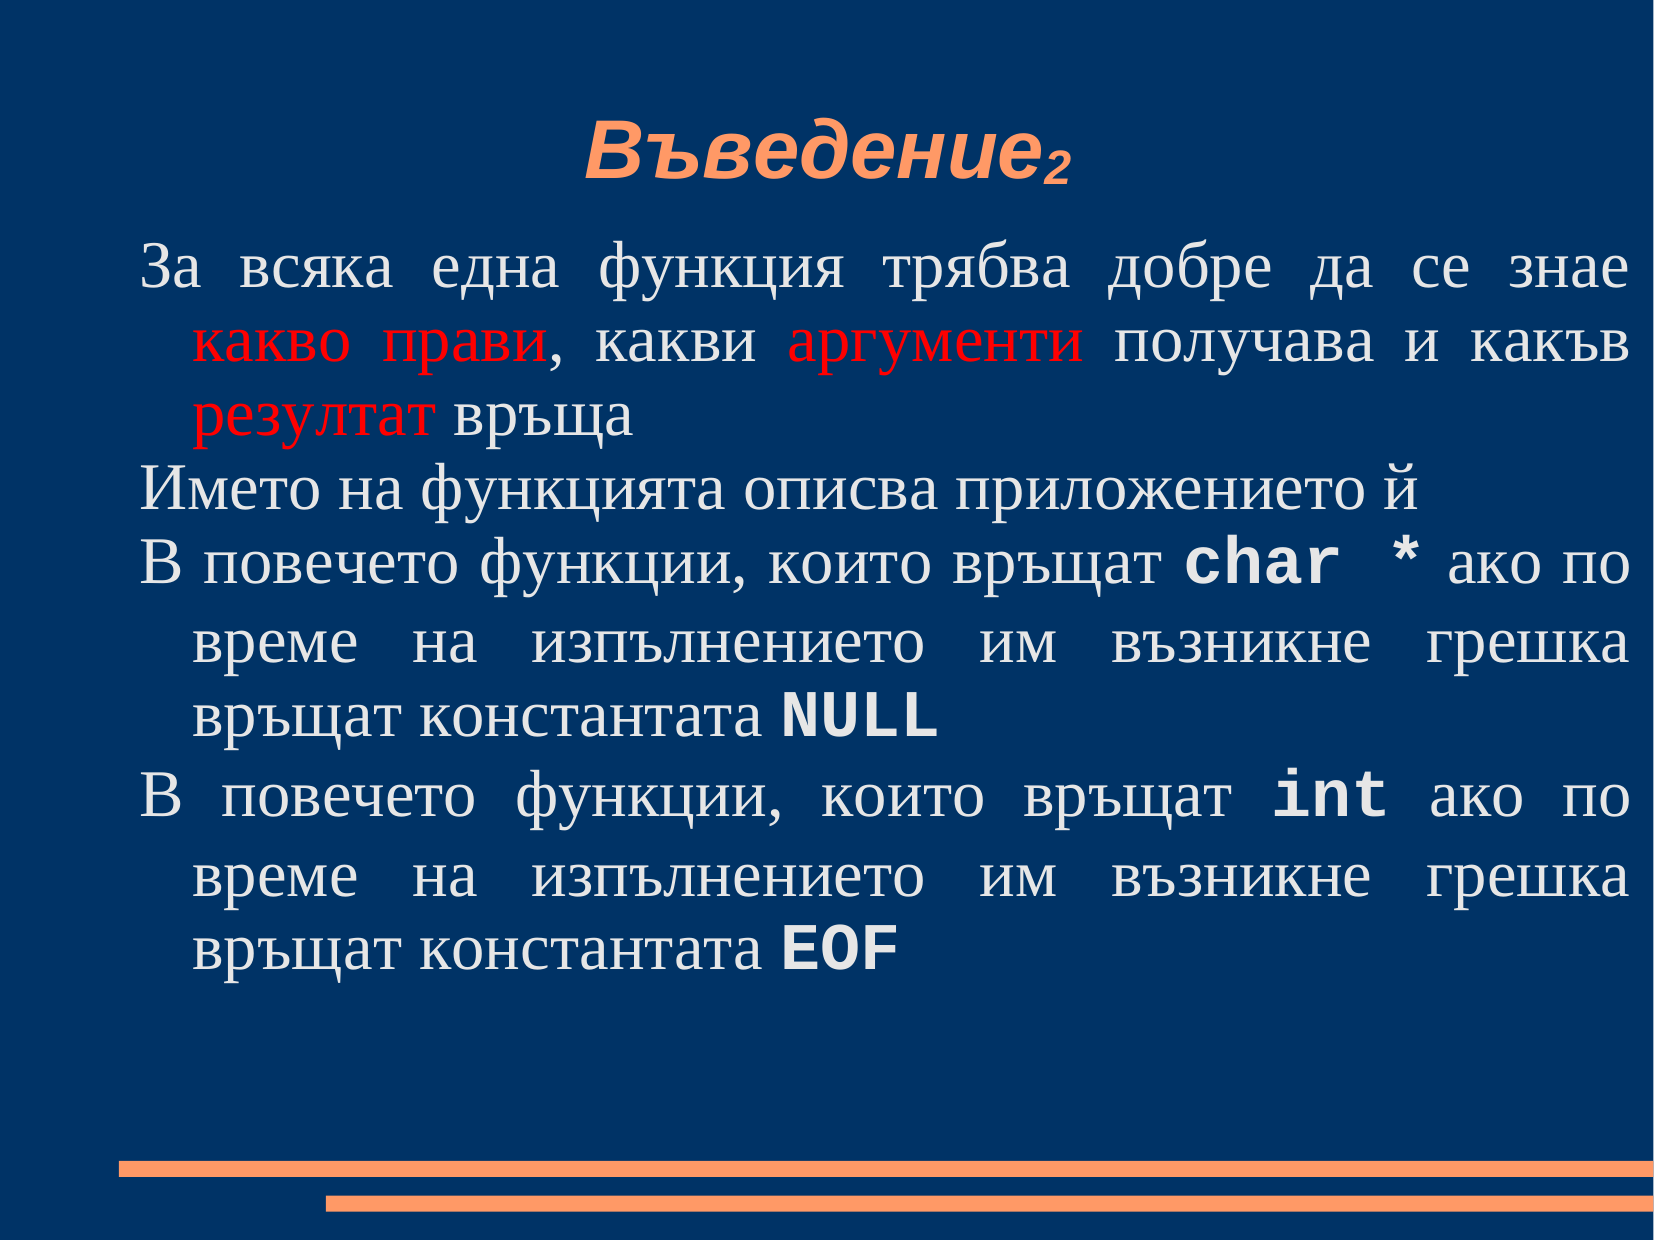

# Въведение2
За всяка една функция трябва добре да се знае какво прави, какви аргументи получава и какъв резултат връща
Името на функцията описва приложението й
В повечето функции, които връщат char * ако по време на изпълнението им възникне грешка връщат константата NULL
В повечето функции, които връщат int ако по време на изпълнението им възникне грешка връщат константата EOF